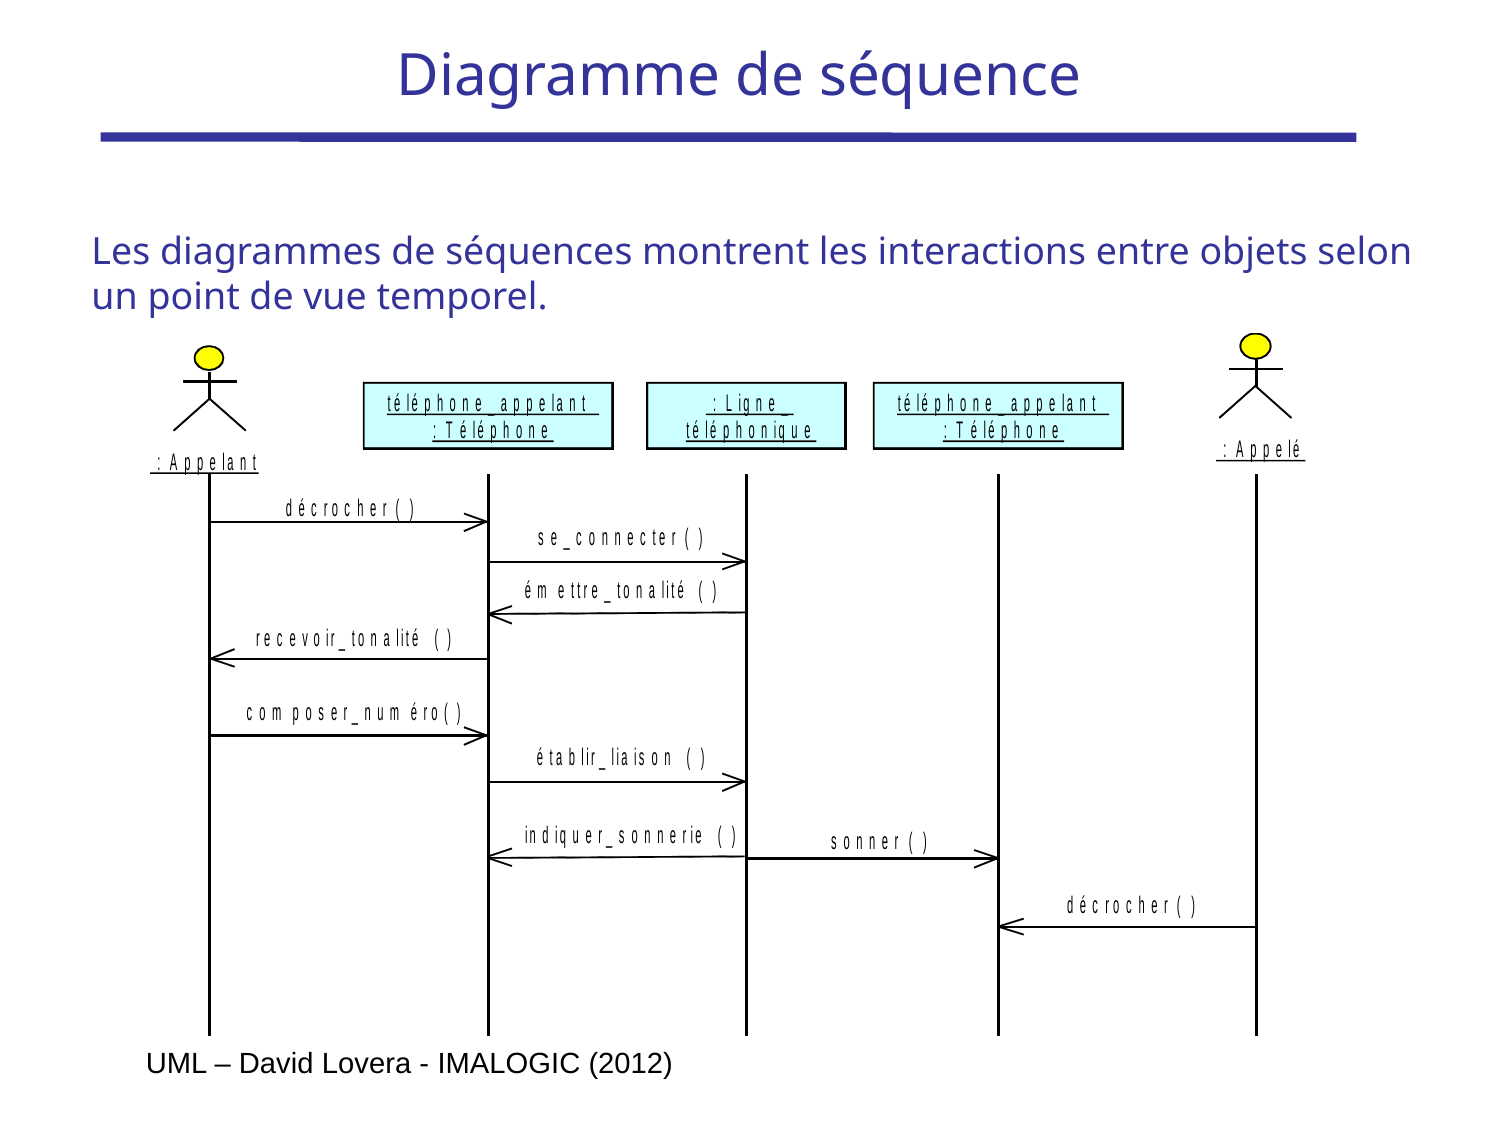

Diagramme de séquence
Les diagrammes de séquences montrent les interactions entre objets selon un point de vue temporel.
# UML – David Lovera - IMALOGIC (2012)